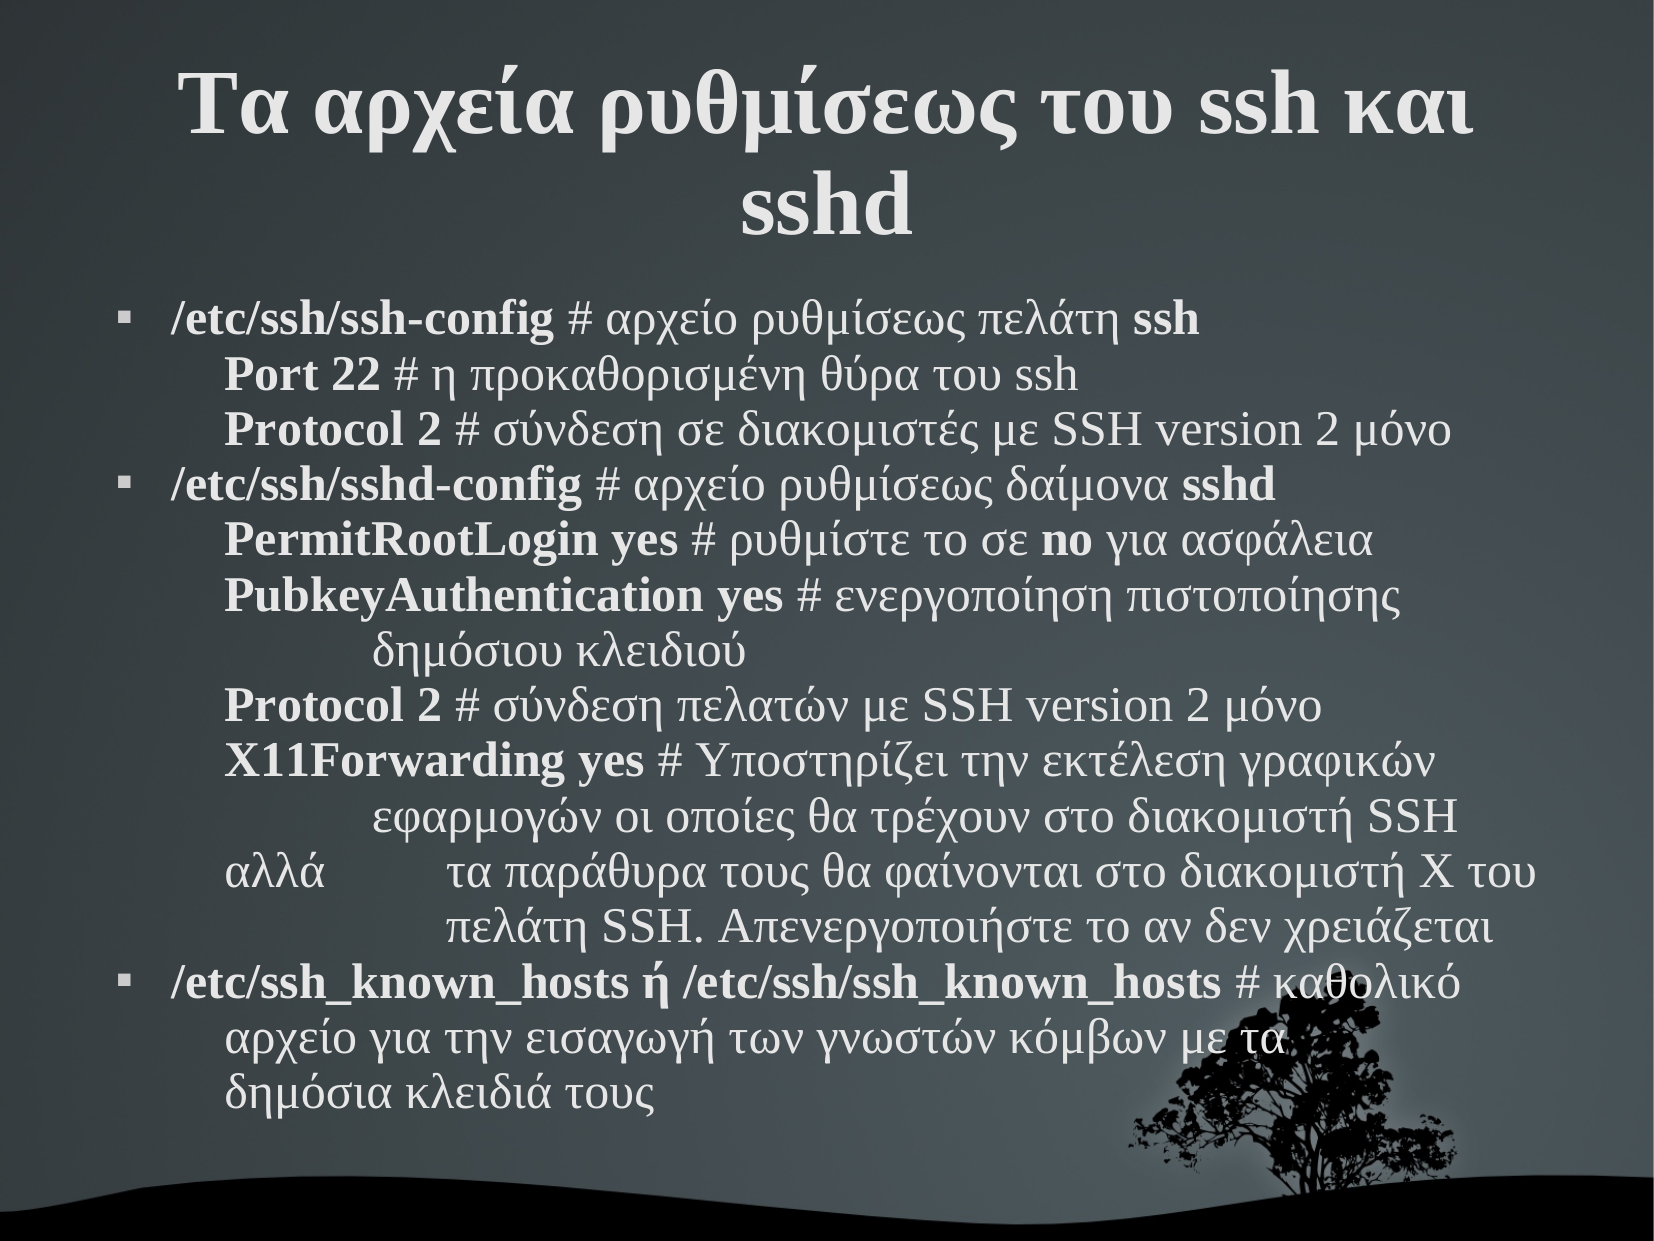

# Τα αρχεία ρυθμίσεως του ssh και sshd
/etc/ssh/ssh-config # αρχείο ρυθμίσεως πελάτη ssh
Port 22 # η προκαθορισμένη θύρα του ssh
Protocol 2 # σύνδεση σε διακομιστές με SSH version 2 μόνο
/etc/ssh/sshd-config # αρχείο ρυθμίσεως δαίμονα sshd
PermitRootLogin yes # ρυθμίστε το σε no για ασφάλεια
PubkeyAuthentication yes # ενεργοποίηση πιστοποίησης 				δημόσιου κλειδιού
Protocol 2 # σύνδεση πελατών με SSH version 2 μόνο
X11Forwarding yes # Υποστηρίζει την εκτέλεση γραφικών 				εφαρμογών οι οποίες θα τρέχουν στο διακομιστή SSH αλλά 		τα παράθυρα τους θα φαίνονται στο διακομιστή Χ του 				πελάτη SSH. Απενεργοποιήστε το αν δεν χρειάζεται
/etc/ssh_known_hosts ή /etc/ssh/ssh_known_hosts # καθολικό 		αρχείο για την εισαγωγή των γνωστών κόμβων με τα 				δημόσια κλειδιά τους